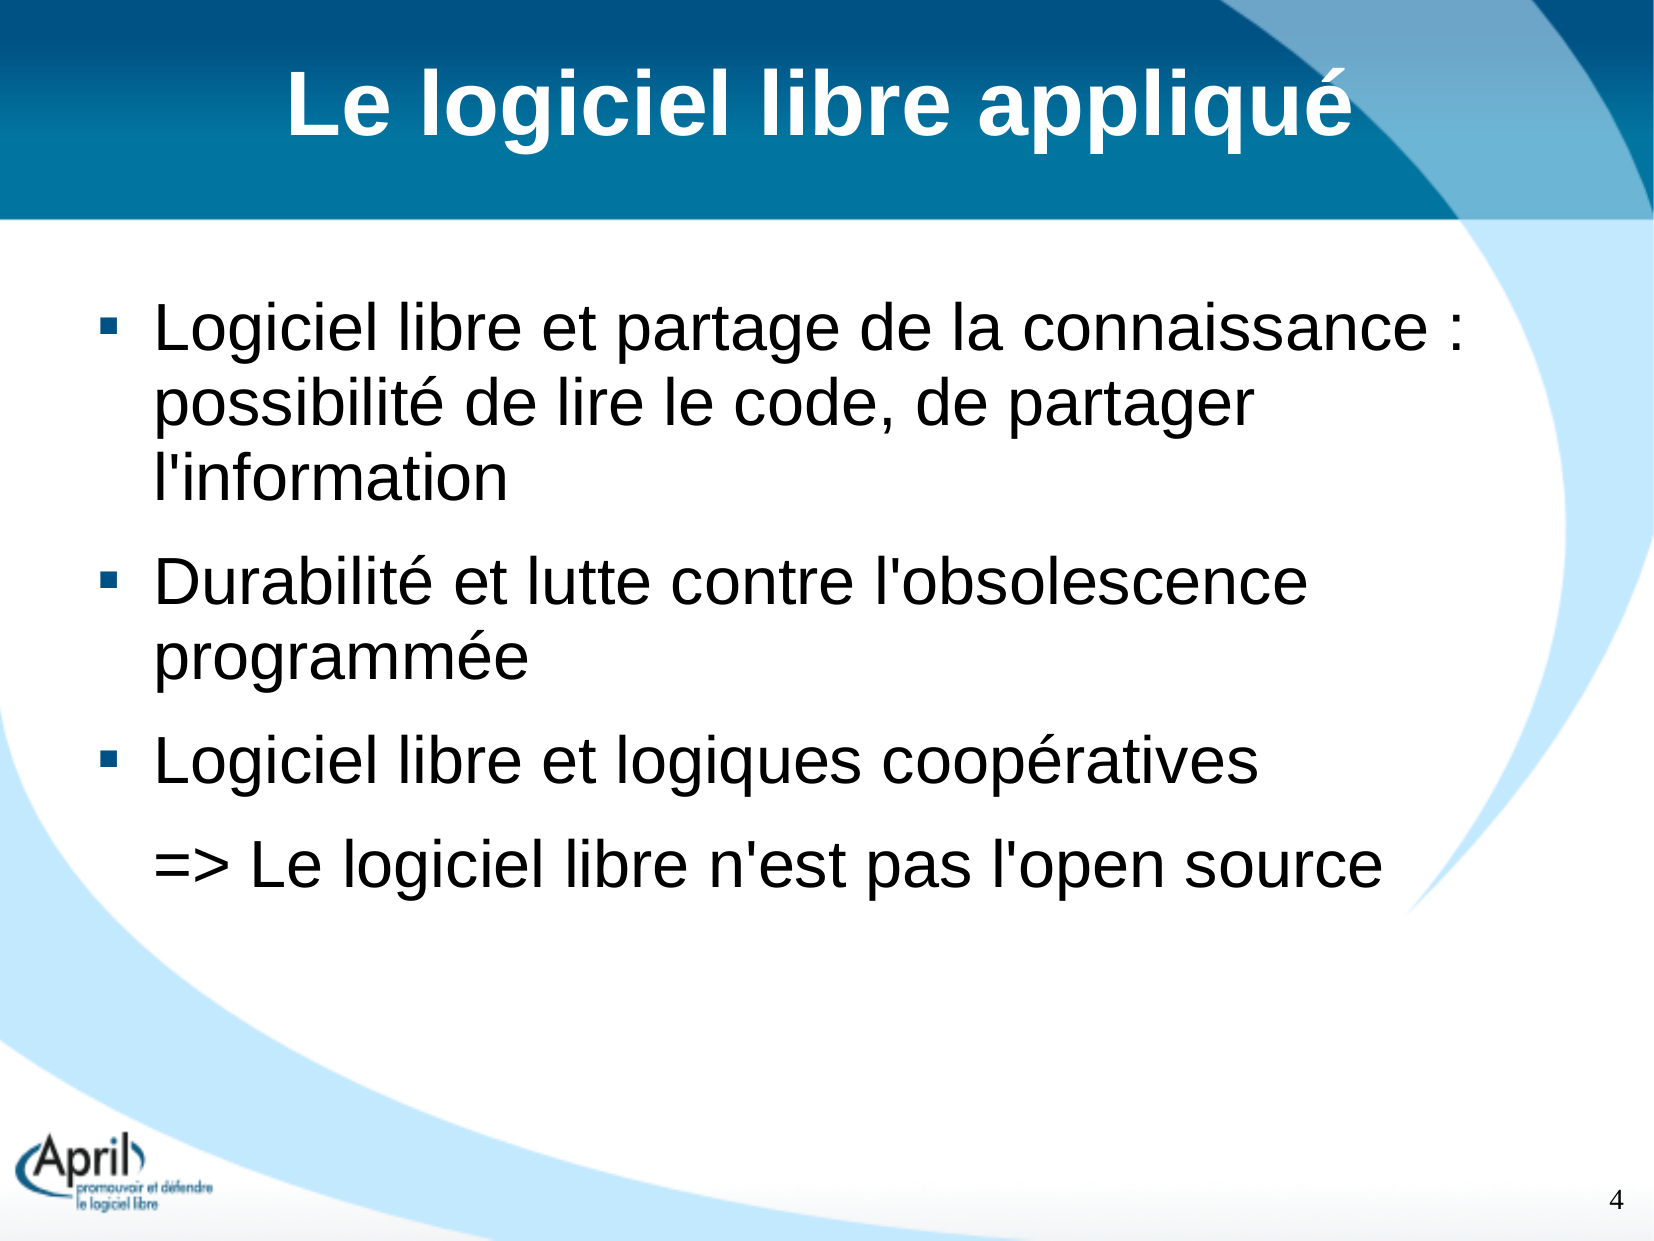

# Le logiciel libre appliqué
Logiciel libre et partage de la connaissance : possibilité de lire le code, de partager l'information
Durabilité et lutte contre l'obsolescence programmée
Logiciel libre et logiques coopératives
=> Le logiciel libre n'est pas l'open source
4